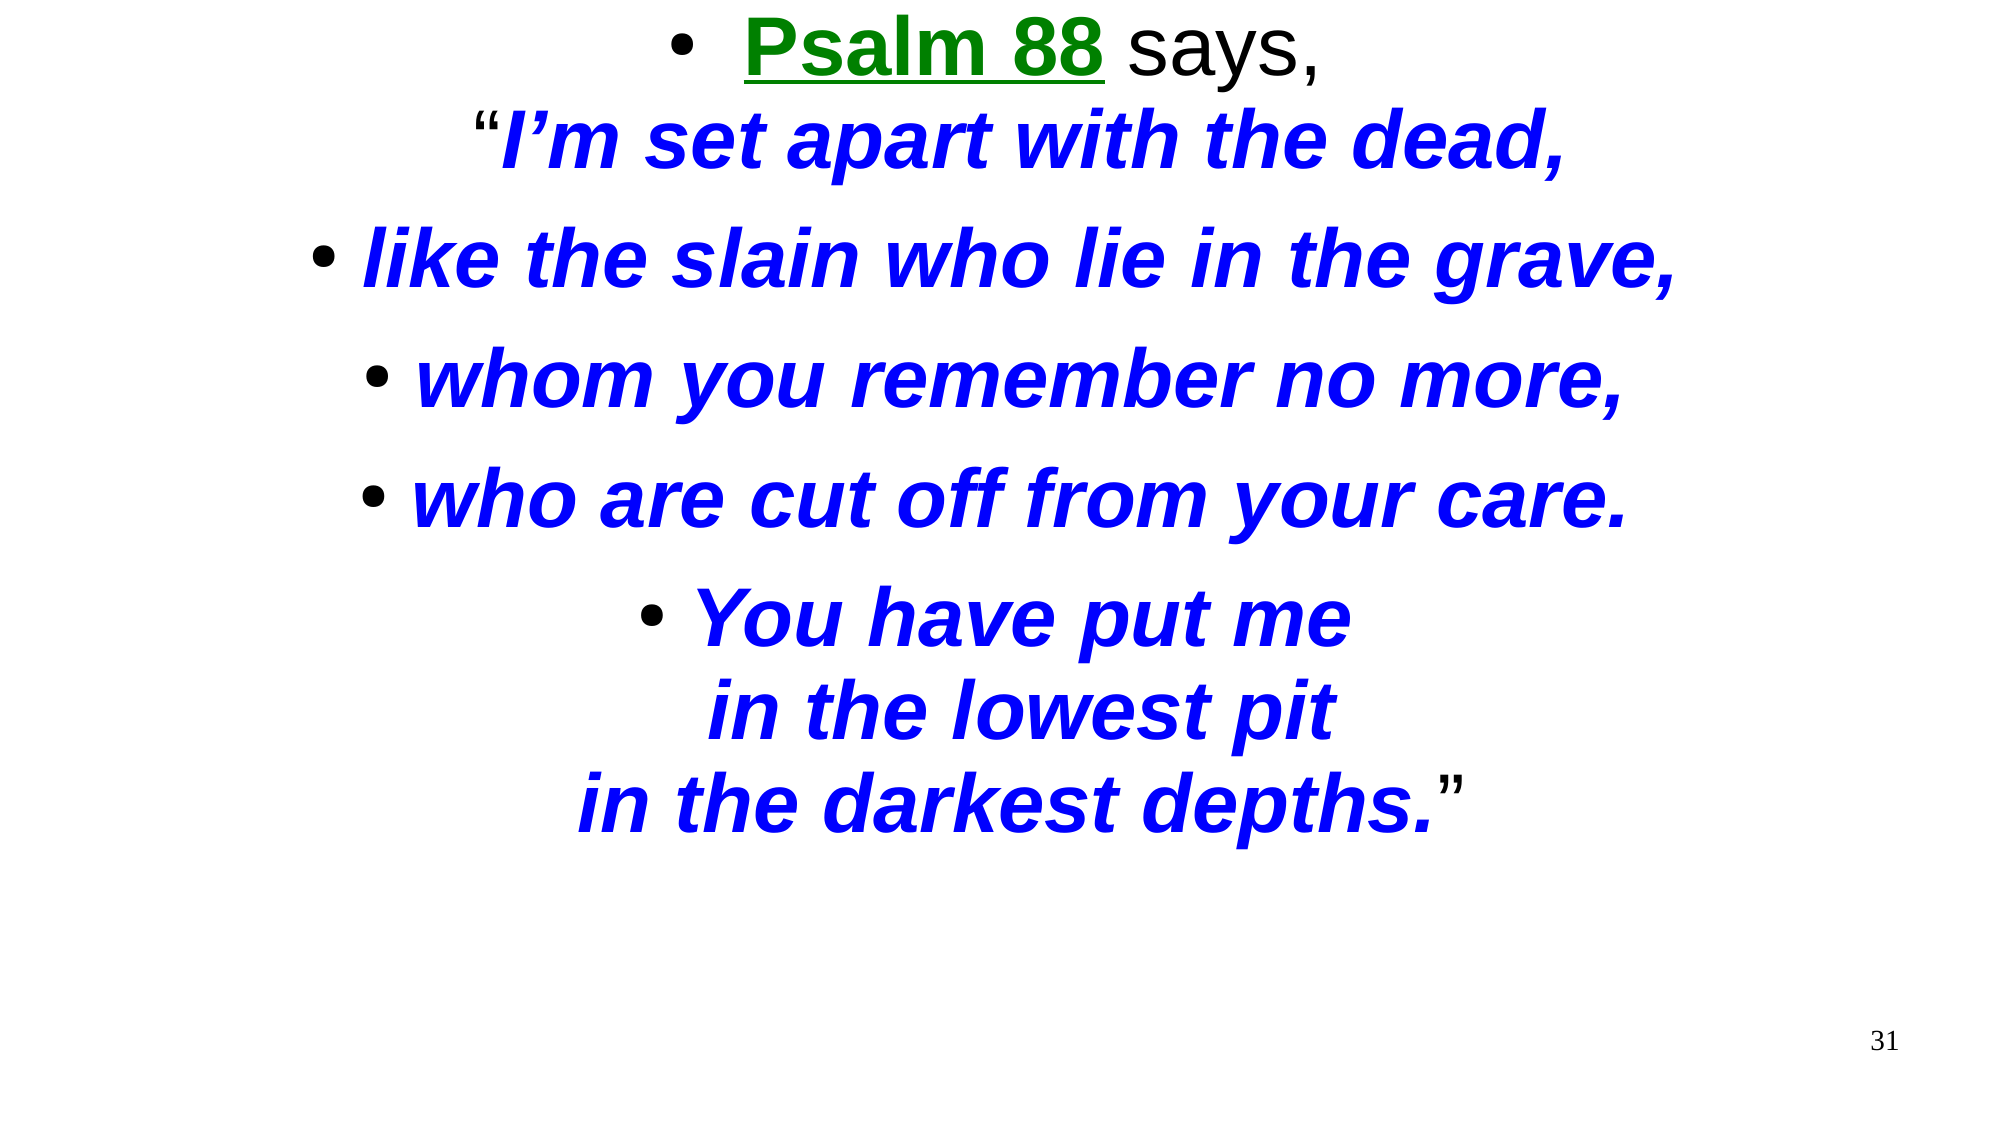

# Psalm 88 says,  “I’m set apart with the dead,
like the slain who lie in the grave,
whom you remember no more,
who are cut off from your care.
You have put me
in the lowest pit
in the darkest depths.”
31